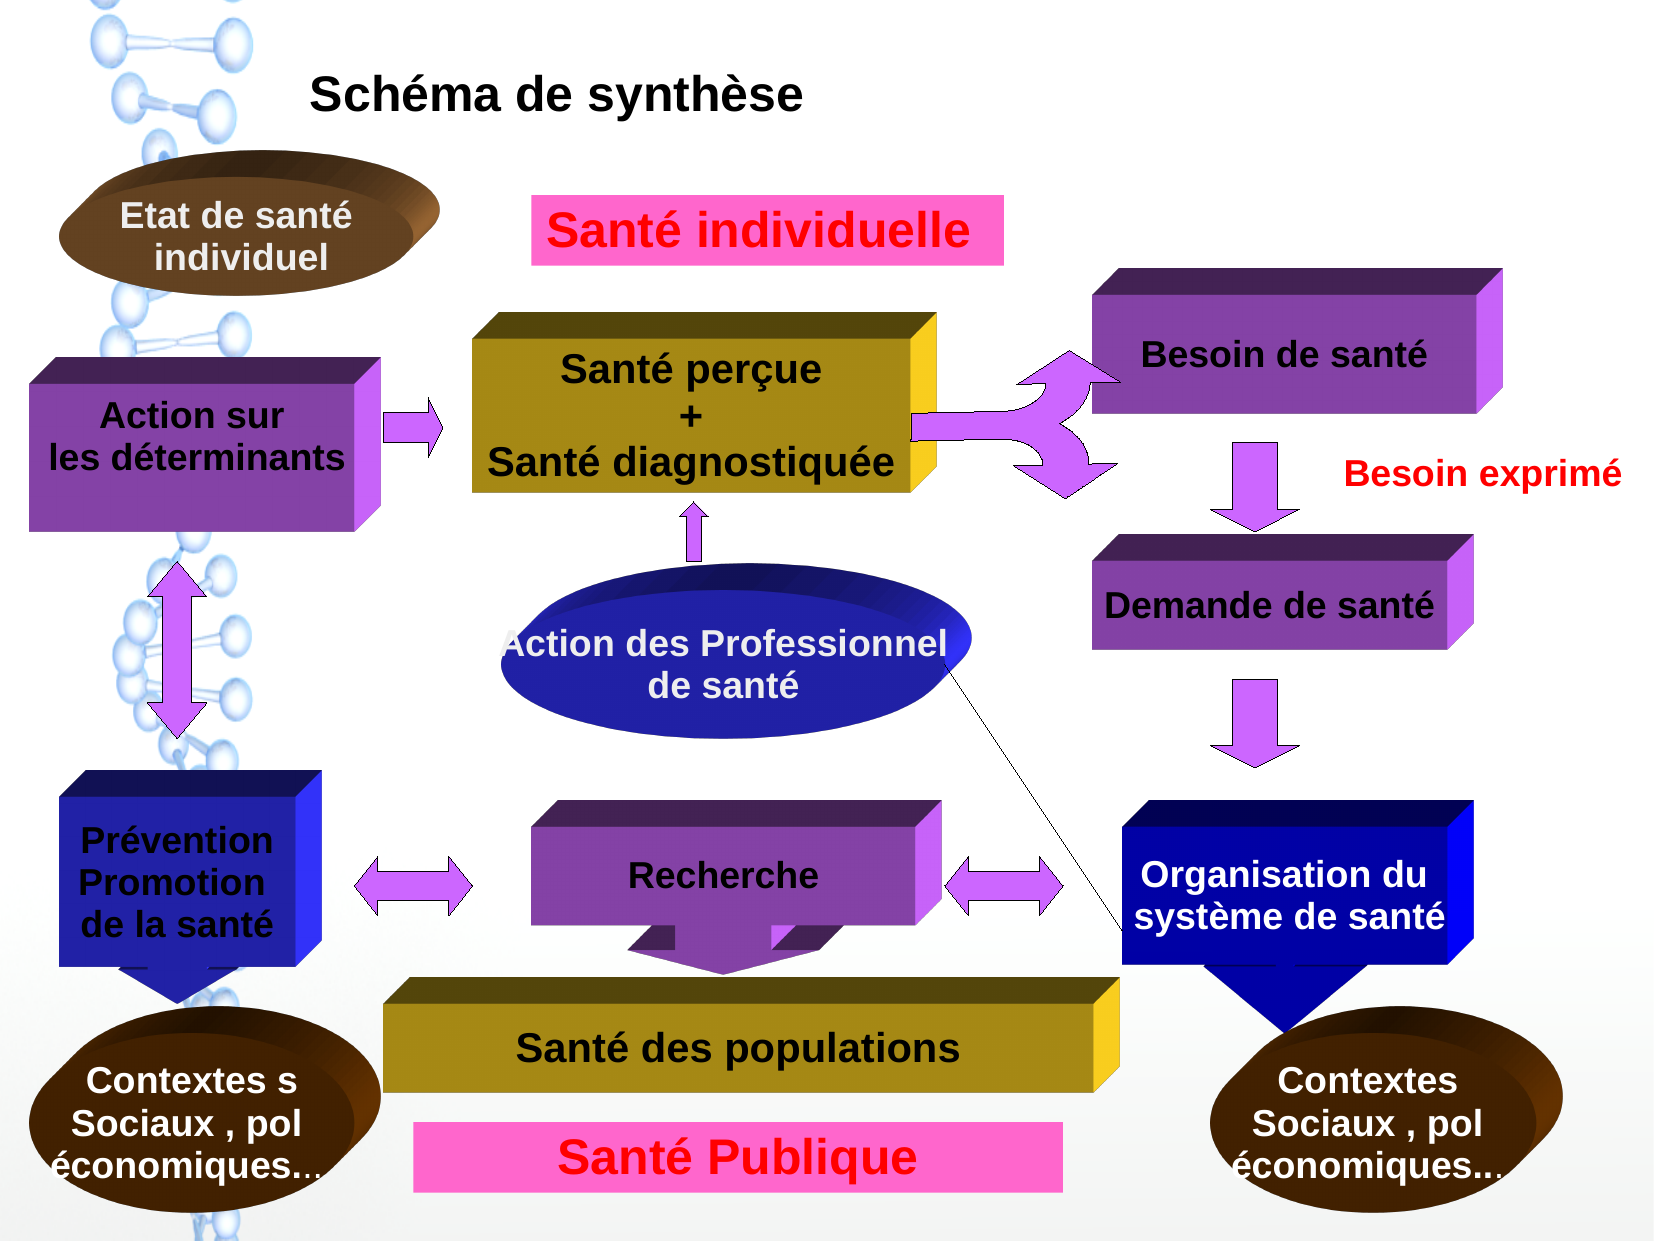

Schéma de synthèse
Etat de santé
 individuel
Santé individuelle
Besoin de santé
Santé perçue
+
Santé diagnostiquée
Action sur
 les déterminants
Besoin exprimé
Demande de santé
Action des Professionnel
de santé
Prévention
Promotion
de la santé
Recherche
Organisation du
 système de santé
Santé des populations
Contextes s
Sociaux , pol
économiques...
Contextes
Sociaux , pol
économiques...
Santé Publique